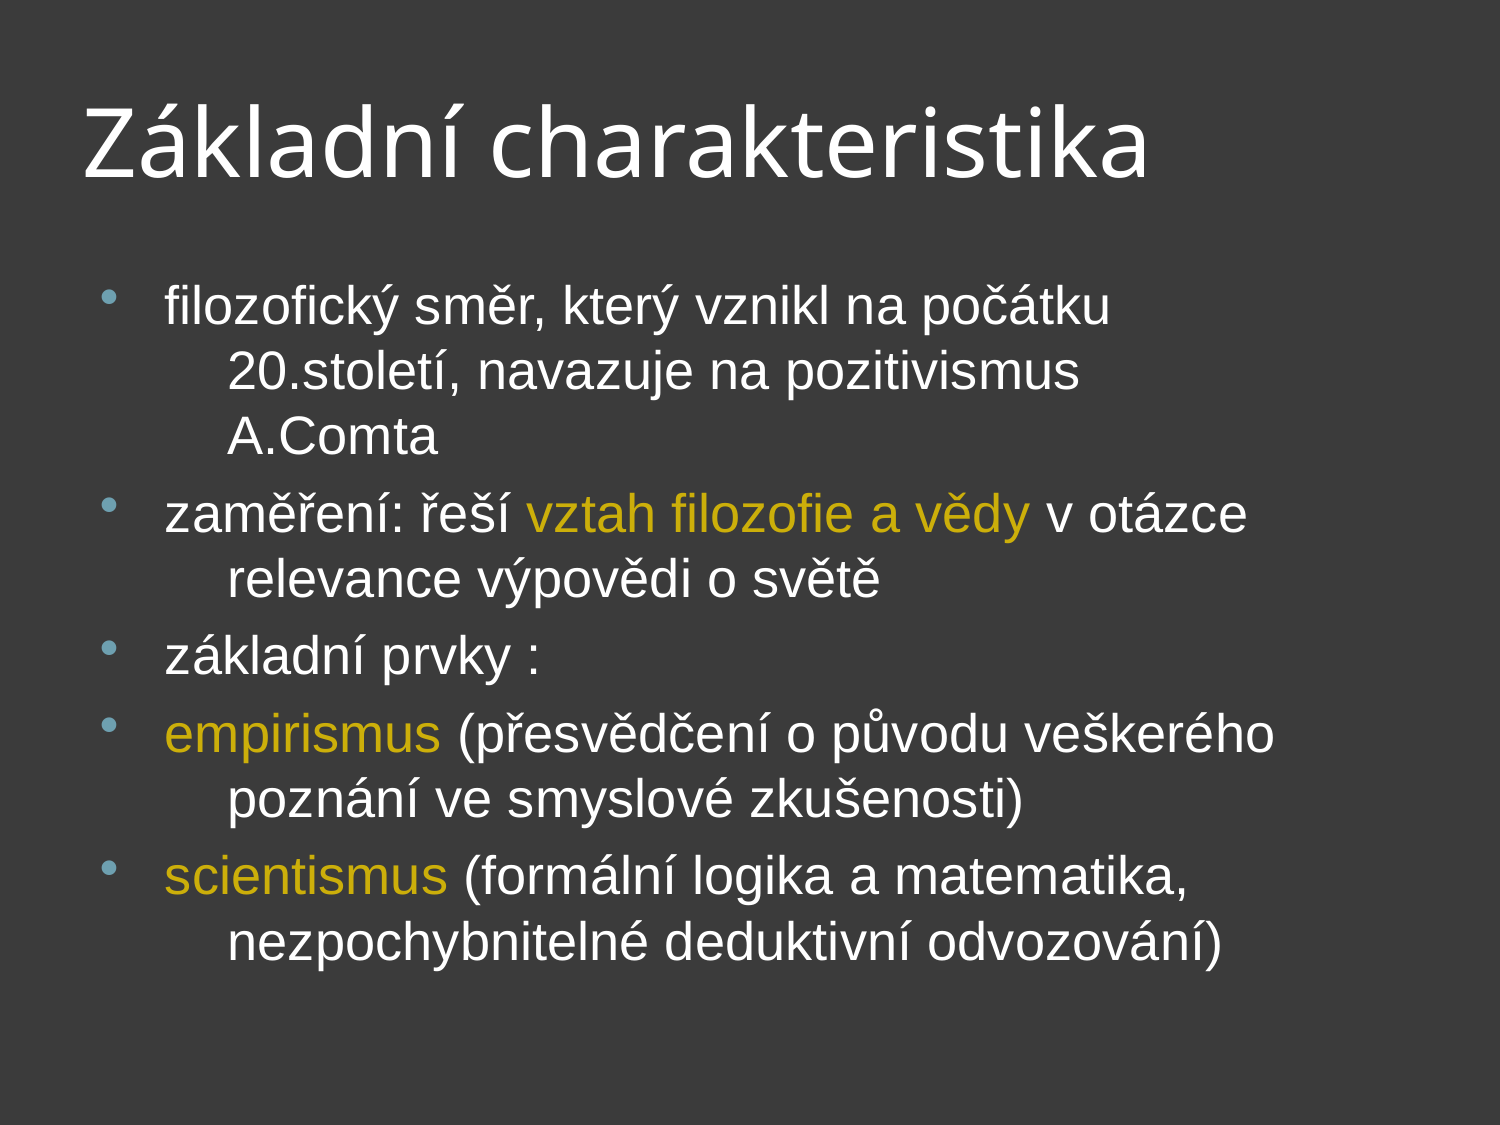

# Základní charakteristika
filozofický směr, který vznikl na počátku 20.století, navazuje na pozitivismus A.Comta
zaměření: řeší vztah filozofie a vědy v otázce relevance výpovědi o světě
základní prvky :
empirismus (přesvědčení o původu veškerého poznání ve smyslové zkušenosti)
scientismus (formální logika a matematika, nezpochybnitelné deduktivní odvozování)